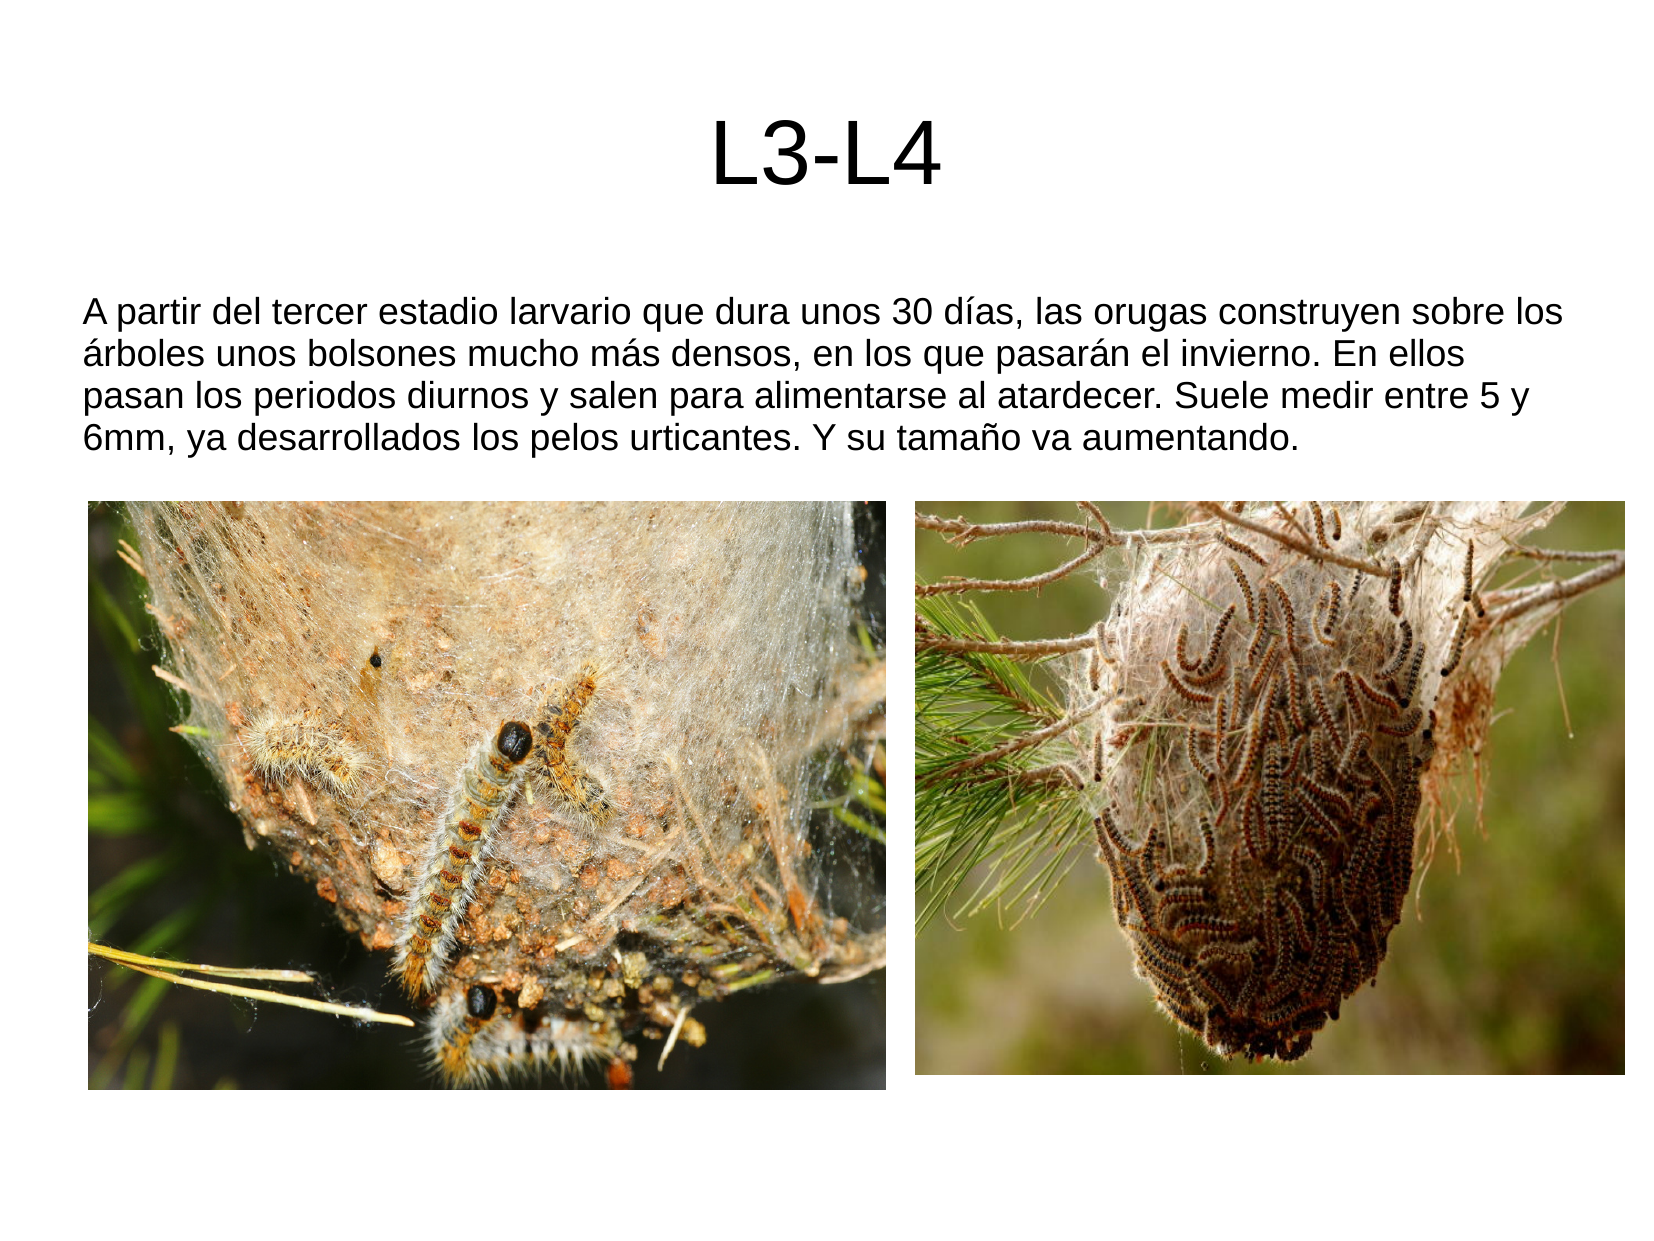

# L3-L4
A partir del tercer estadio larvario que dura unos 30 días, las orugas construyen sobre los árboles unos bolsones mucho más densos, en los que pasarán el invierno. En ellos pasan los periodos diurnos y salen para alimentarse al atardecer. Suele medir entre 5 y 6mm, ya desarrollados los pelos urticantes. Y su tamaño va aumentando.